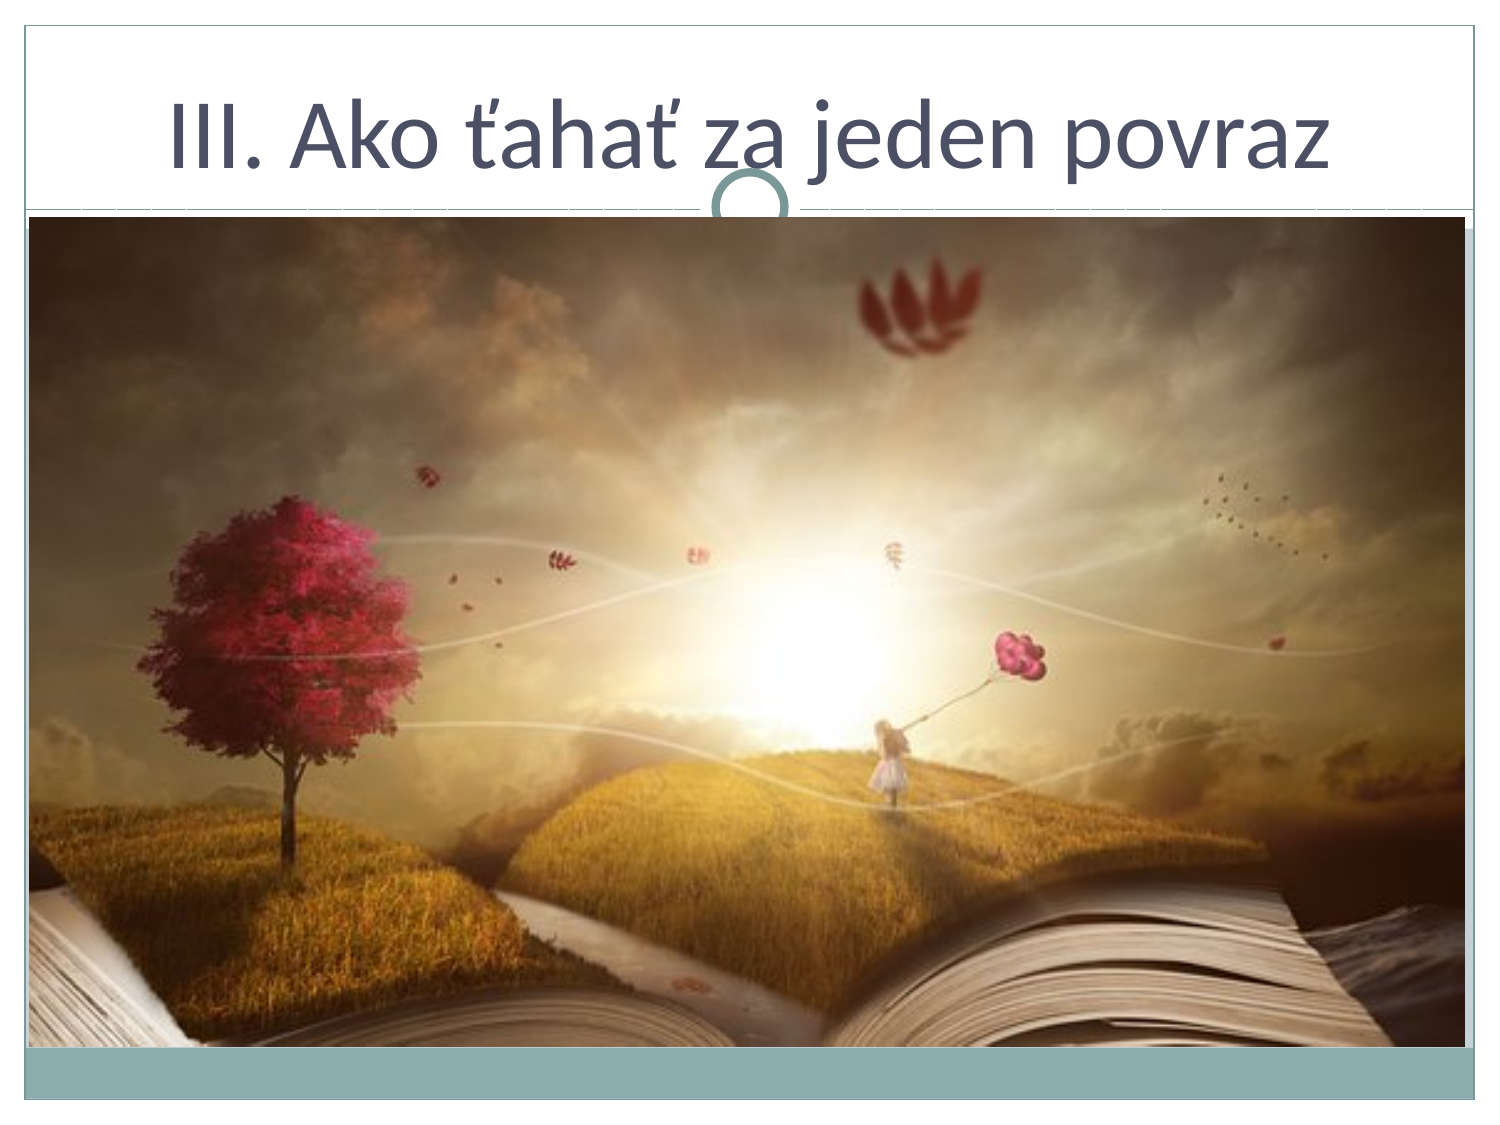

# III. Ako ťahať za jeden povraz